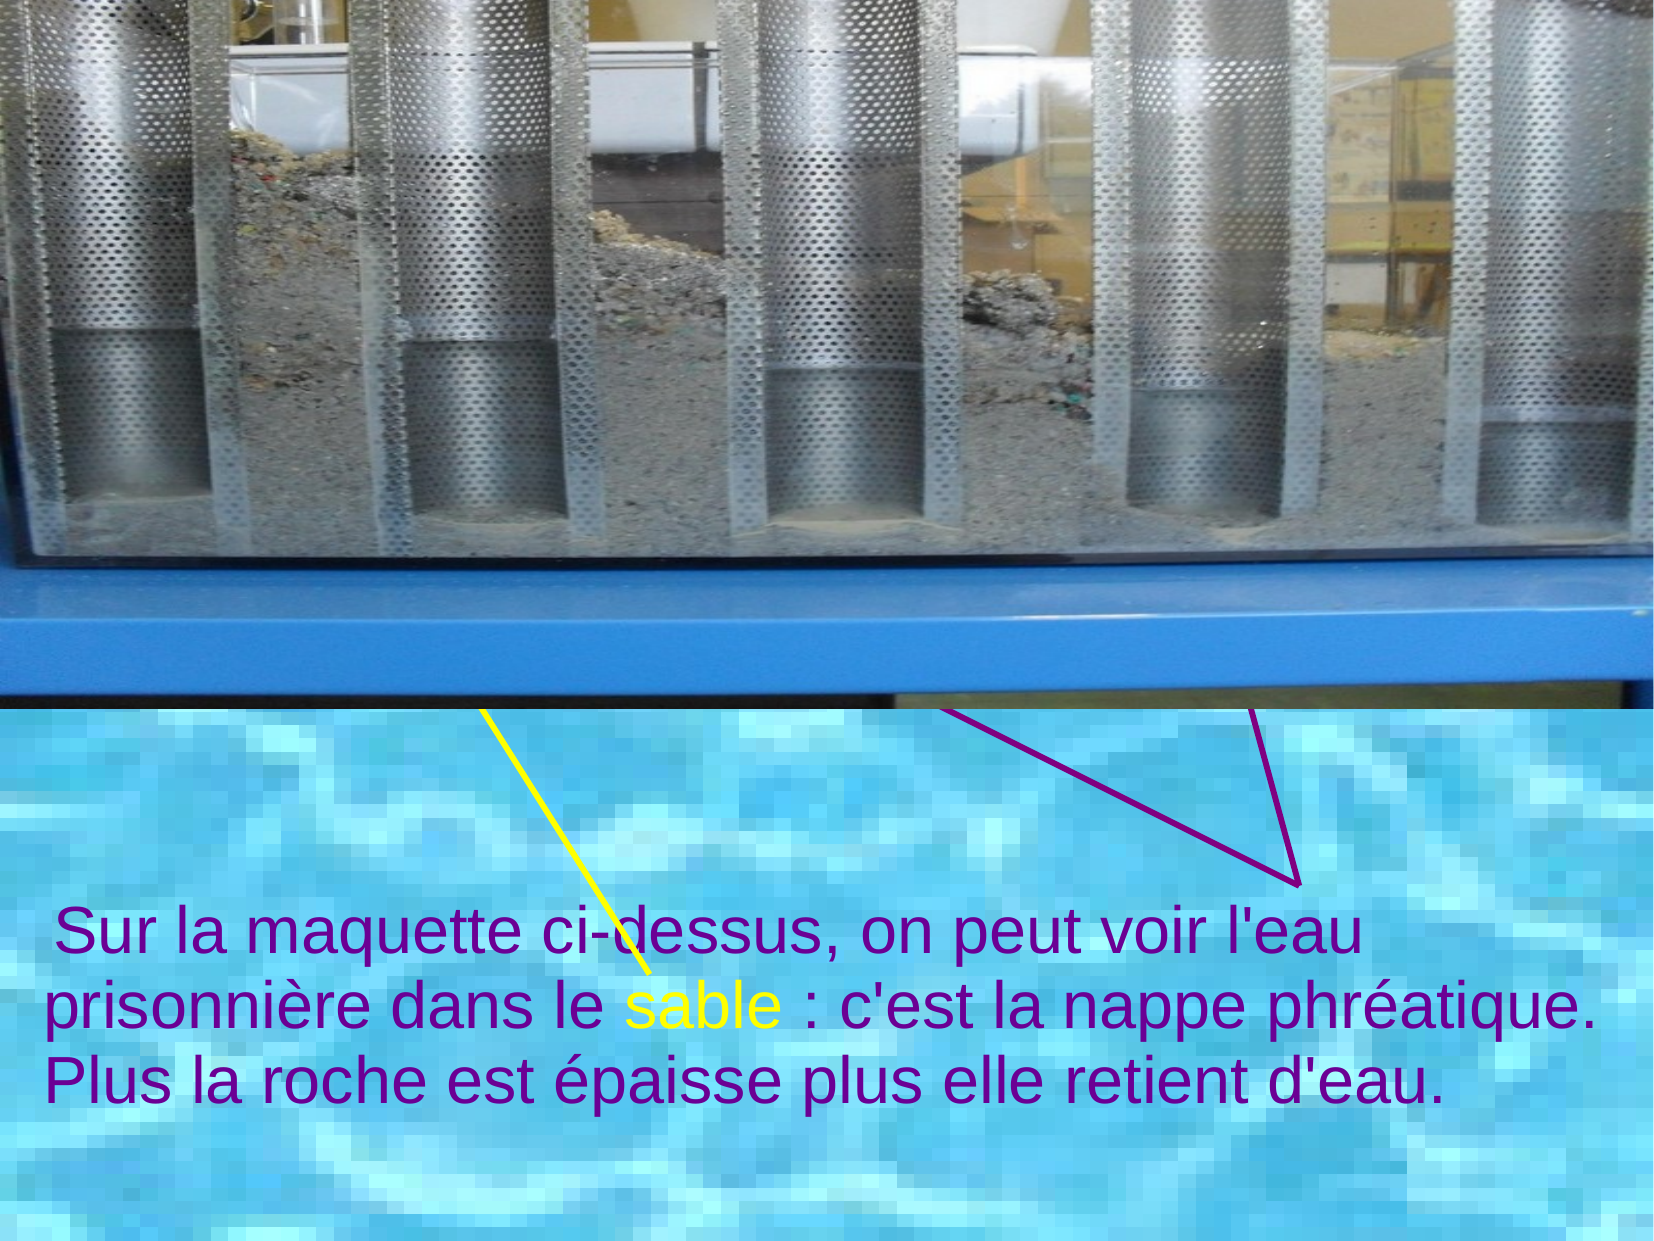

Sur la maquette ci-dessus, on peut voir l'eau prisonnière dans le sable : c'est la nappe phréatique. Plus la roche est épaisse plus elle retient d'eau.